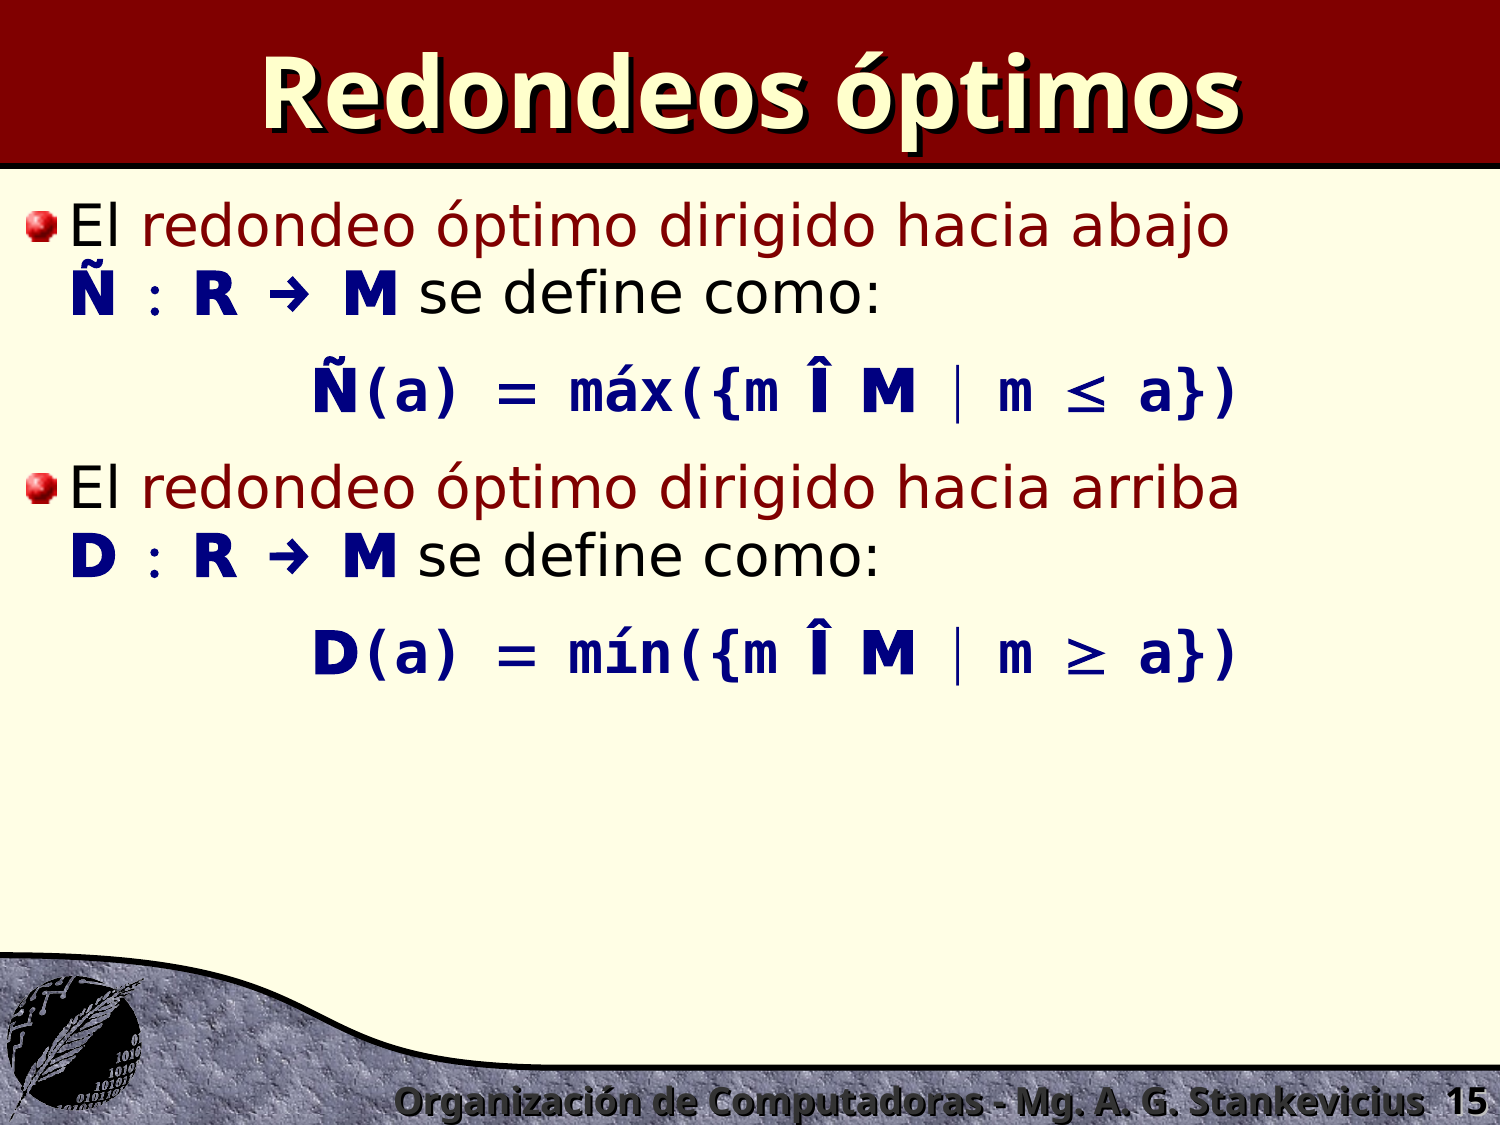

# Redondeos óptimos
El redondeo óptimo dirigido hacia abajo
Ñ : R → M se define como:
Ñ(a) = máx({m Î M | m ≤ a})
El redondeo óptimo dirigido hacia arriba
D : R → M se define como:
D(a) = mín({m Î M | m ≥ a})
15